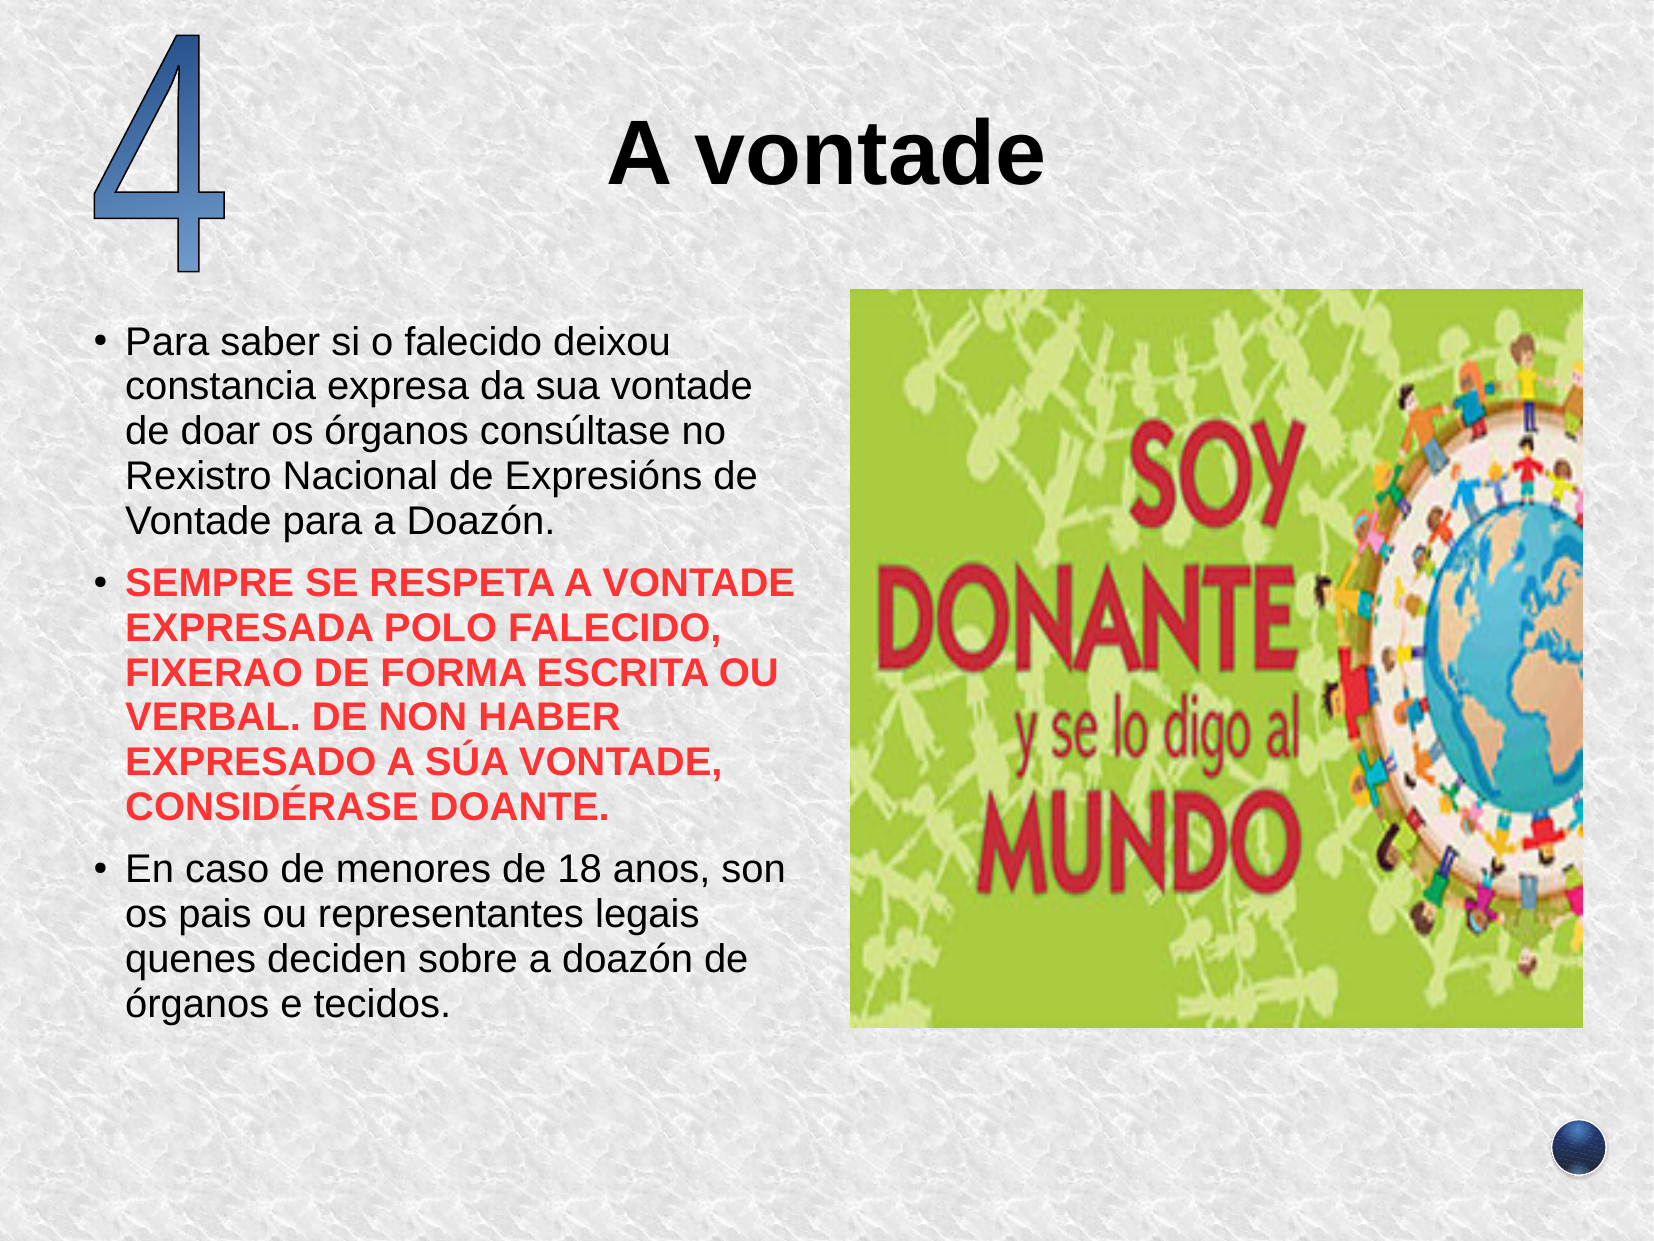

4
# A vontade
Para saber si o falecido deixou constancia expresa da sua vontade de doar os órganos consúltase no Rexistro Nacional de Expresións de Vontade para a Doazón.
SEMPRE SE RESPETA A VONTADE EXPRESADA POLO FALECIDO, FIXERAO DE FORMA ESCRITA OU VERBAL. DE NON HABER EXPRESADO A SÚA VONTADE, CONSIDÉRASE DOANTE.
En caso de menores de 18 anos, son os pais ou representantes legais quenes deciden sobre a doazón de órganos e tecidos.